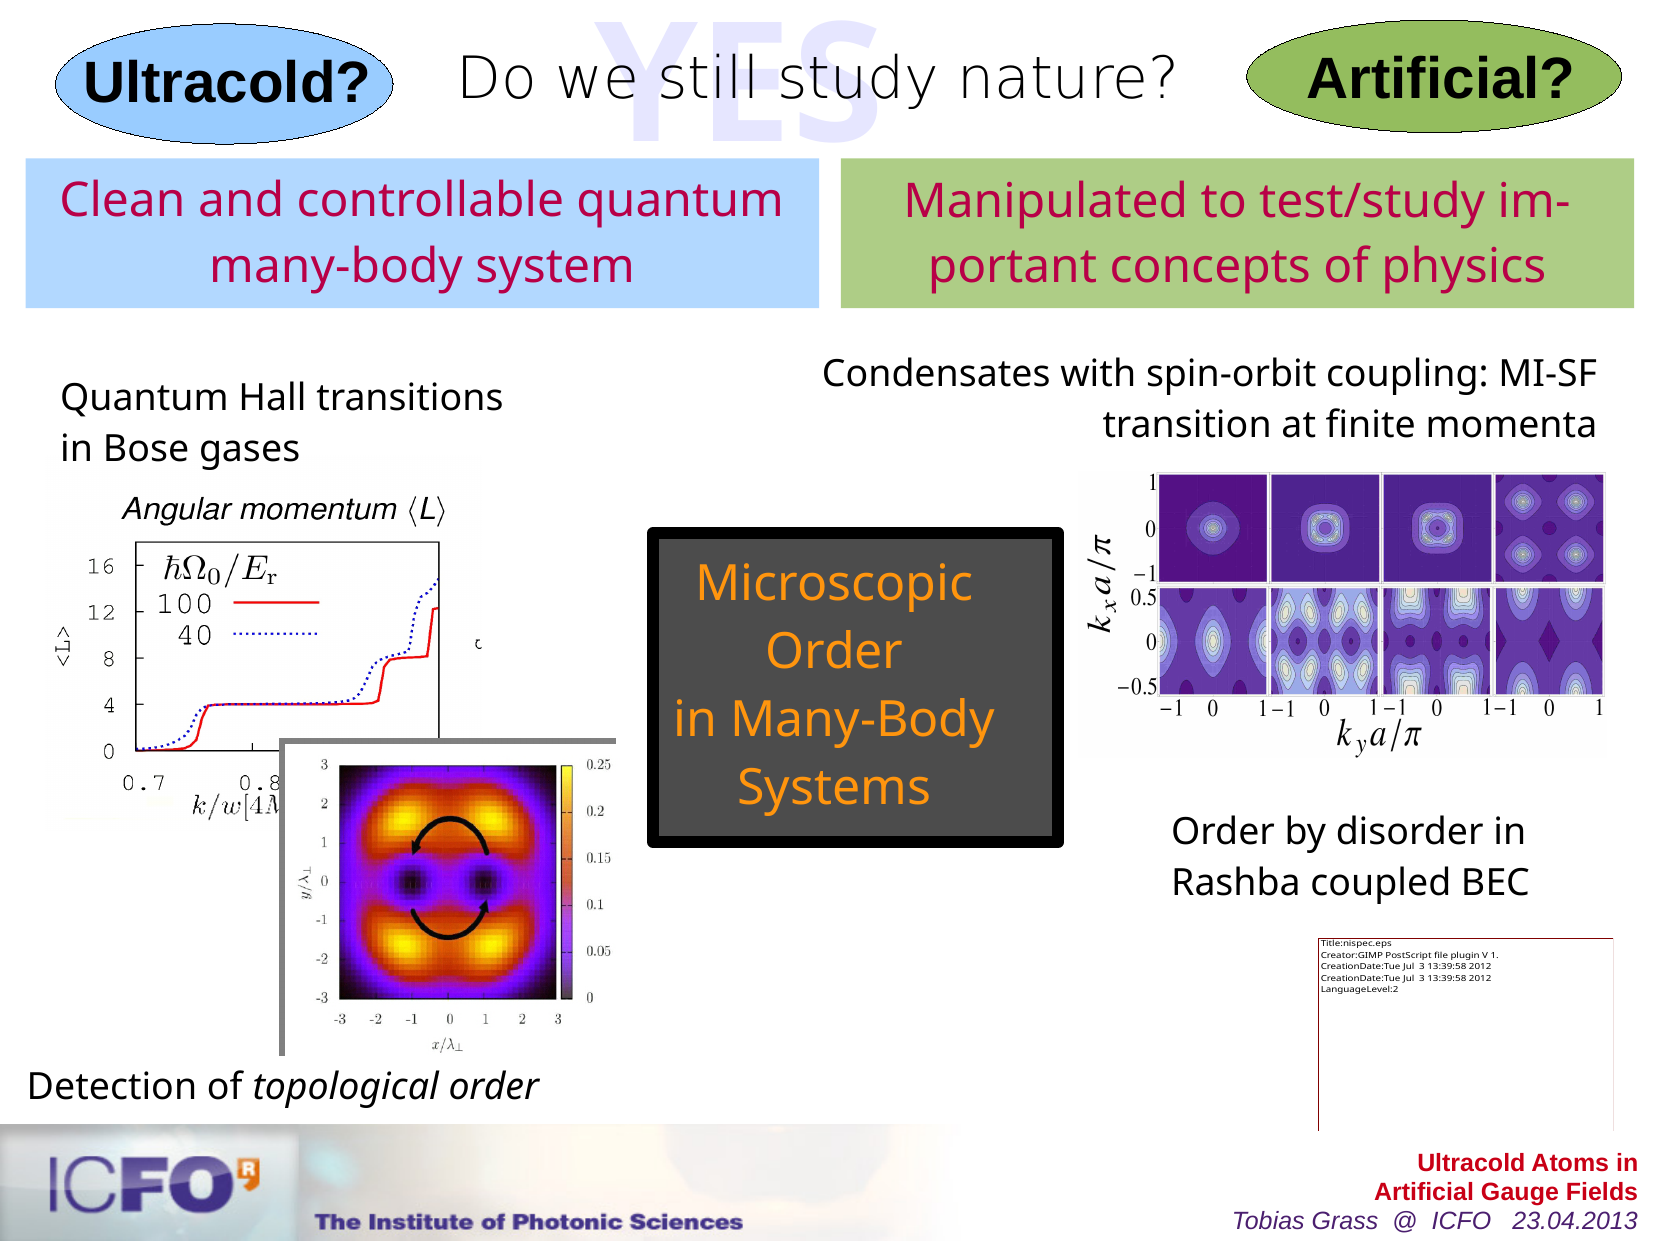

YES
Do we still study nature?
Artificial?
Ultracold?
Clean and controllable quantum many-body system
Manipulated to test/study im-portant concepts of physics
Condensates with spin-orbit coupling: MI-SF transition at finite momenta
Quantum Hall transitions
in Bose gases
Microscopic
Order
in Many-Body
Systems
Order by disorder in
Rashba coupled BEC
Detection of topological order
Ultracold Atoms in
Artificial Gauge Fields
Tobias Grass @ ICFO 23.04.2013